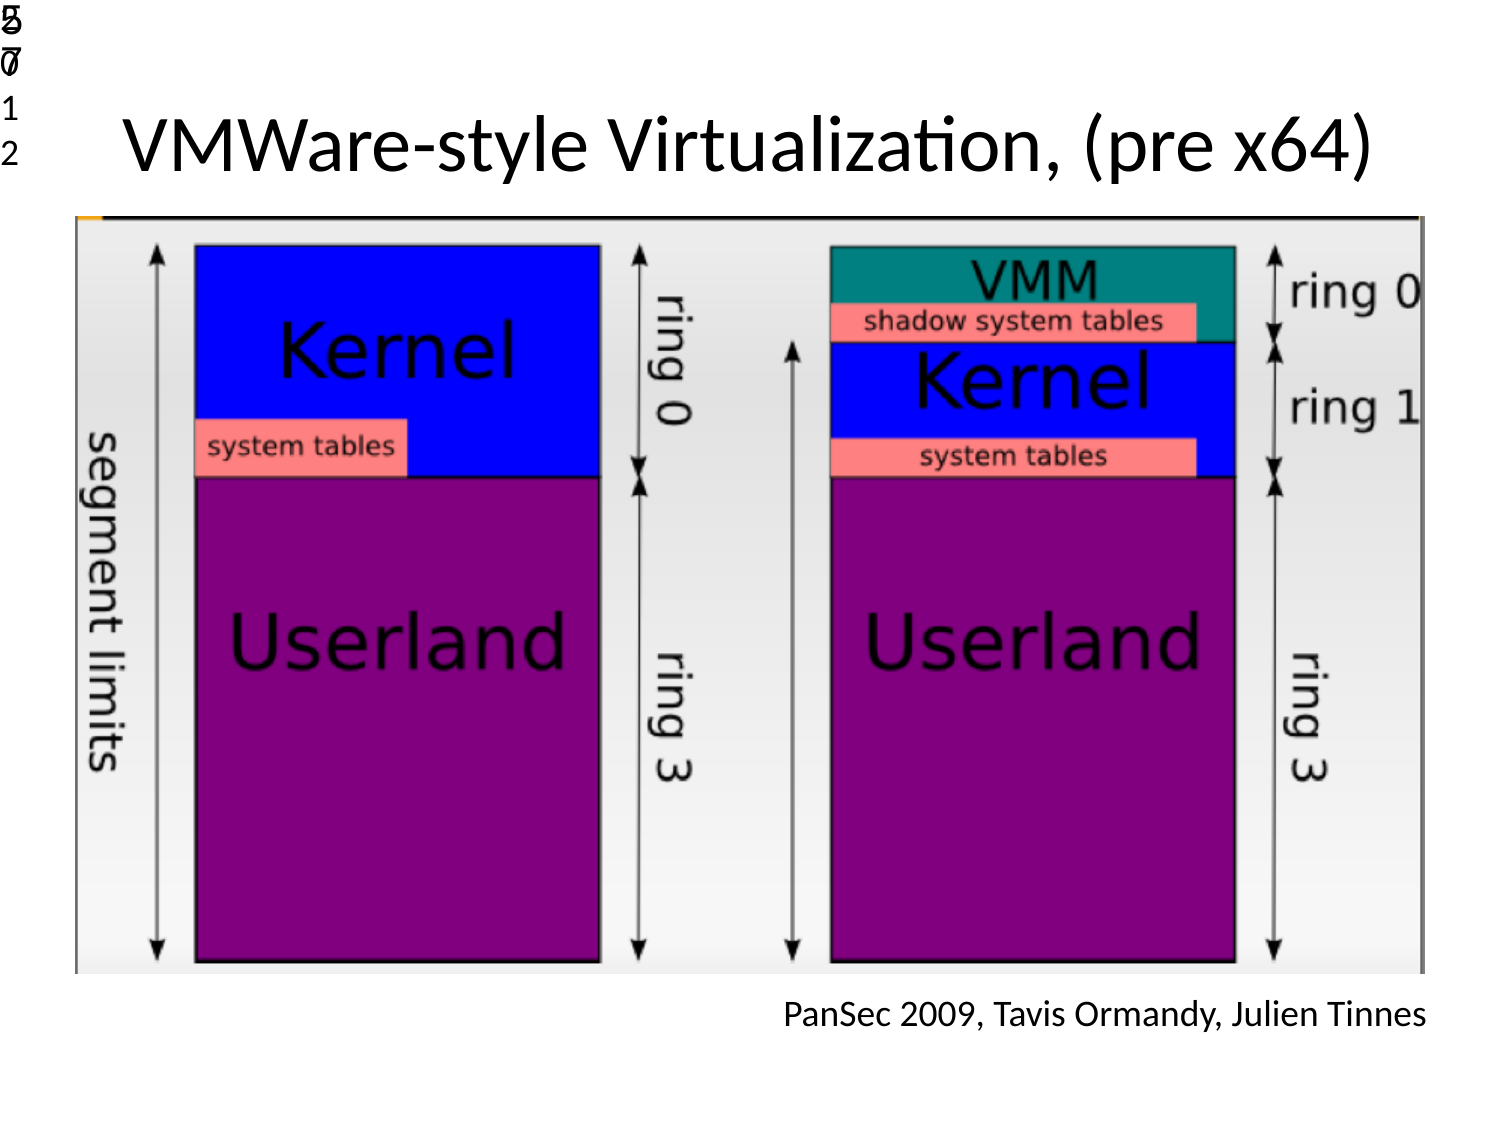

2012
# VMWare-style Virtualization, (pre x64)
PanSec 2009, Tavis Ormandy, Julien Tinnes